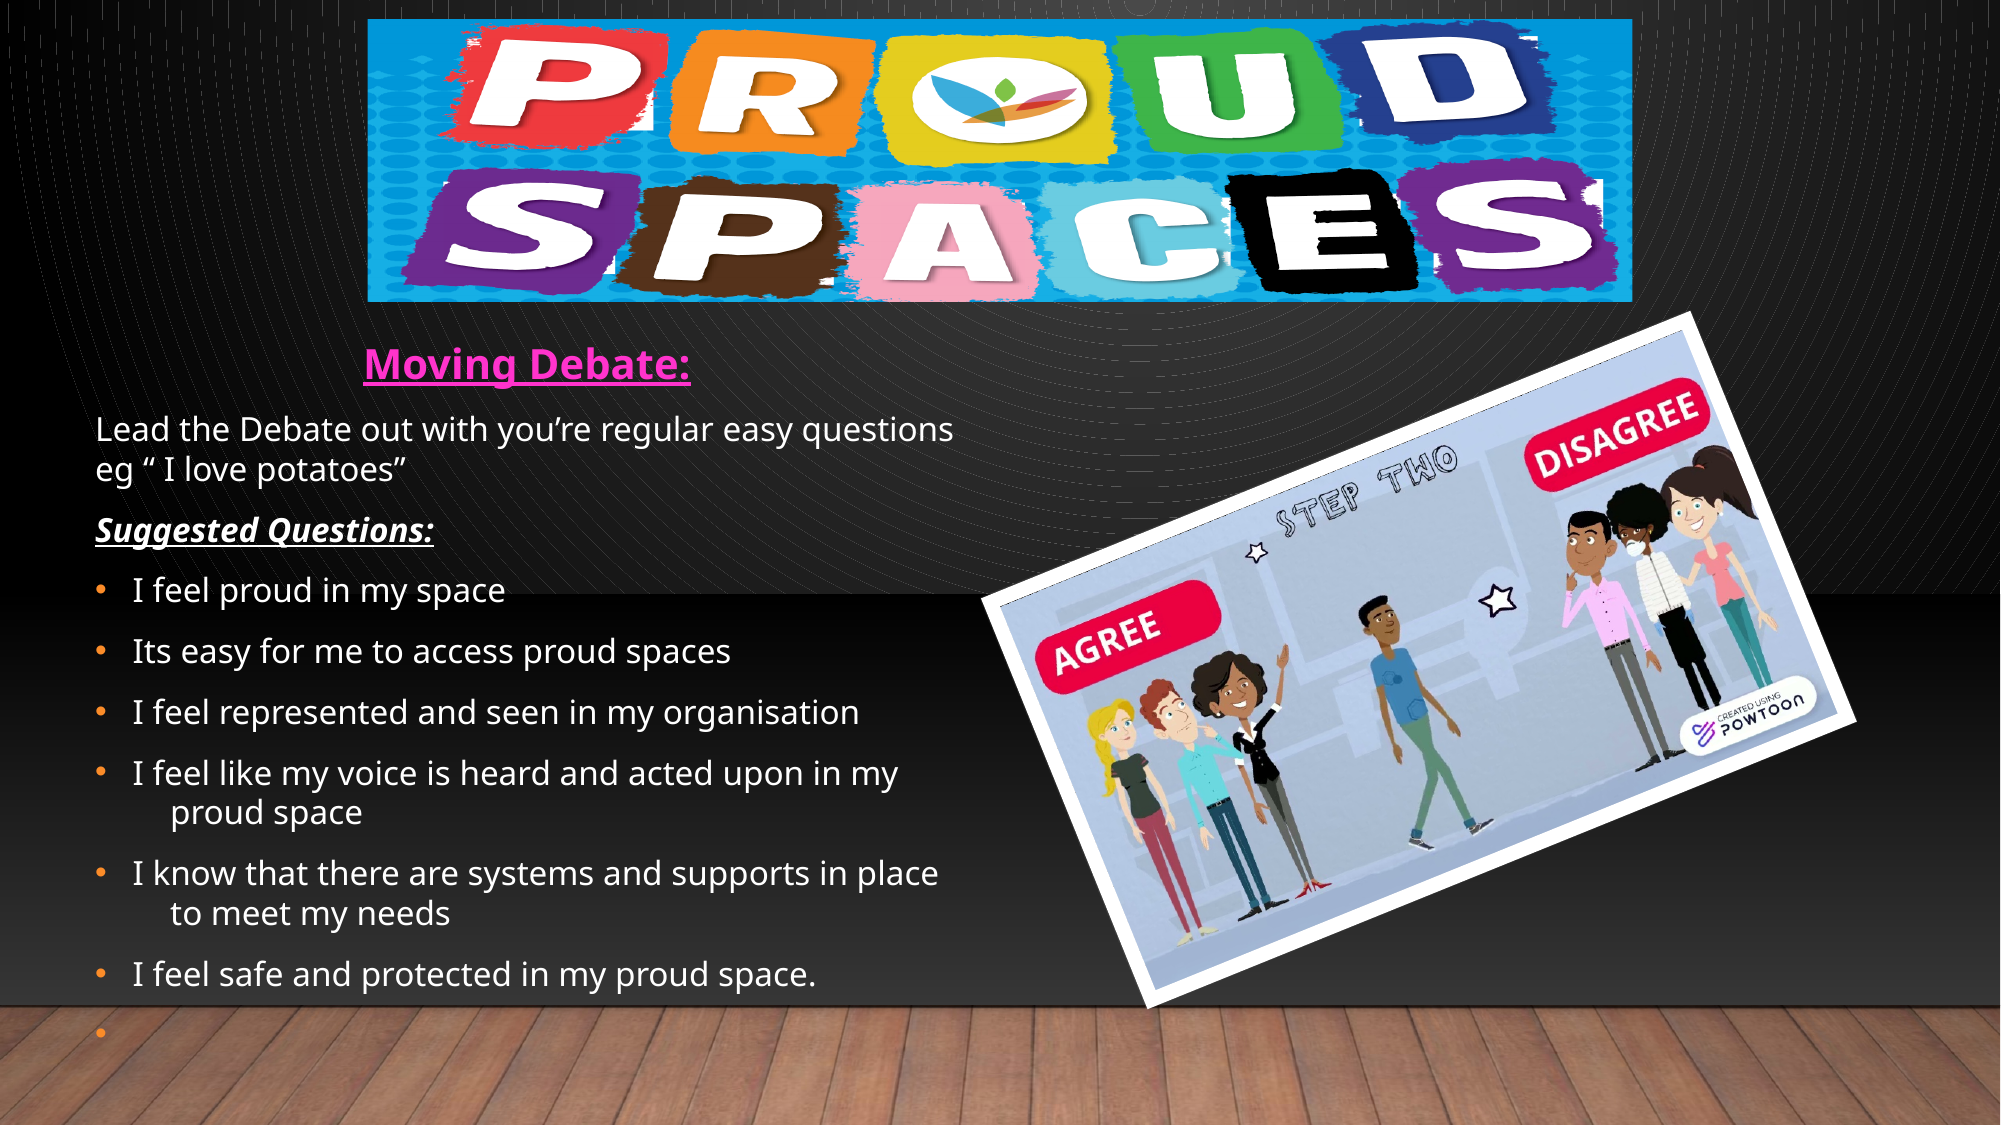

# Moving Debate:
Lead the Debate out with you’re regular easy questions eg “ I love potatoes”
Suggested Questions:
I feel proud in my space
Its easy for me to access proud spaces
I feel represented and seen in my organisation
I feel like my voice is heard and acted upon in my proud space
I know that there are systems and supports in place to meet my needs
I feel safe and protected in my proud space.